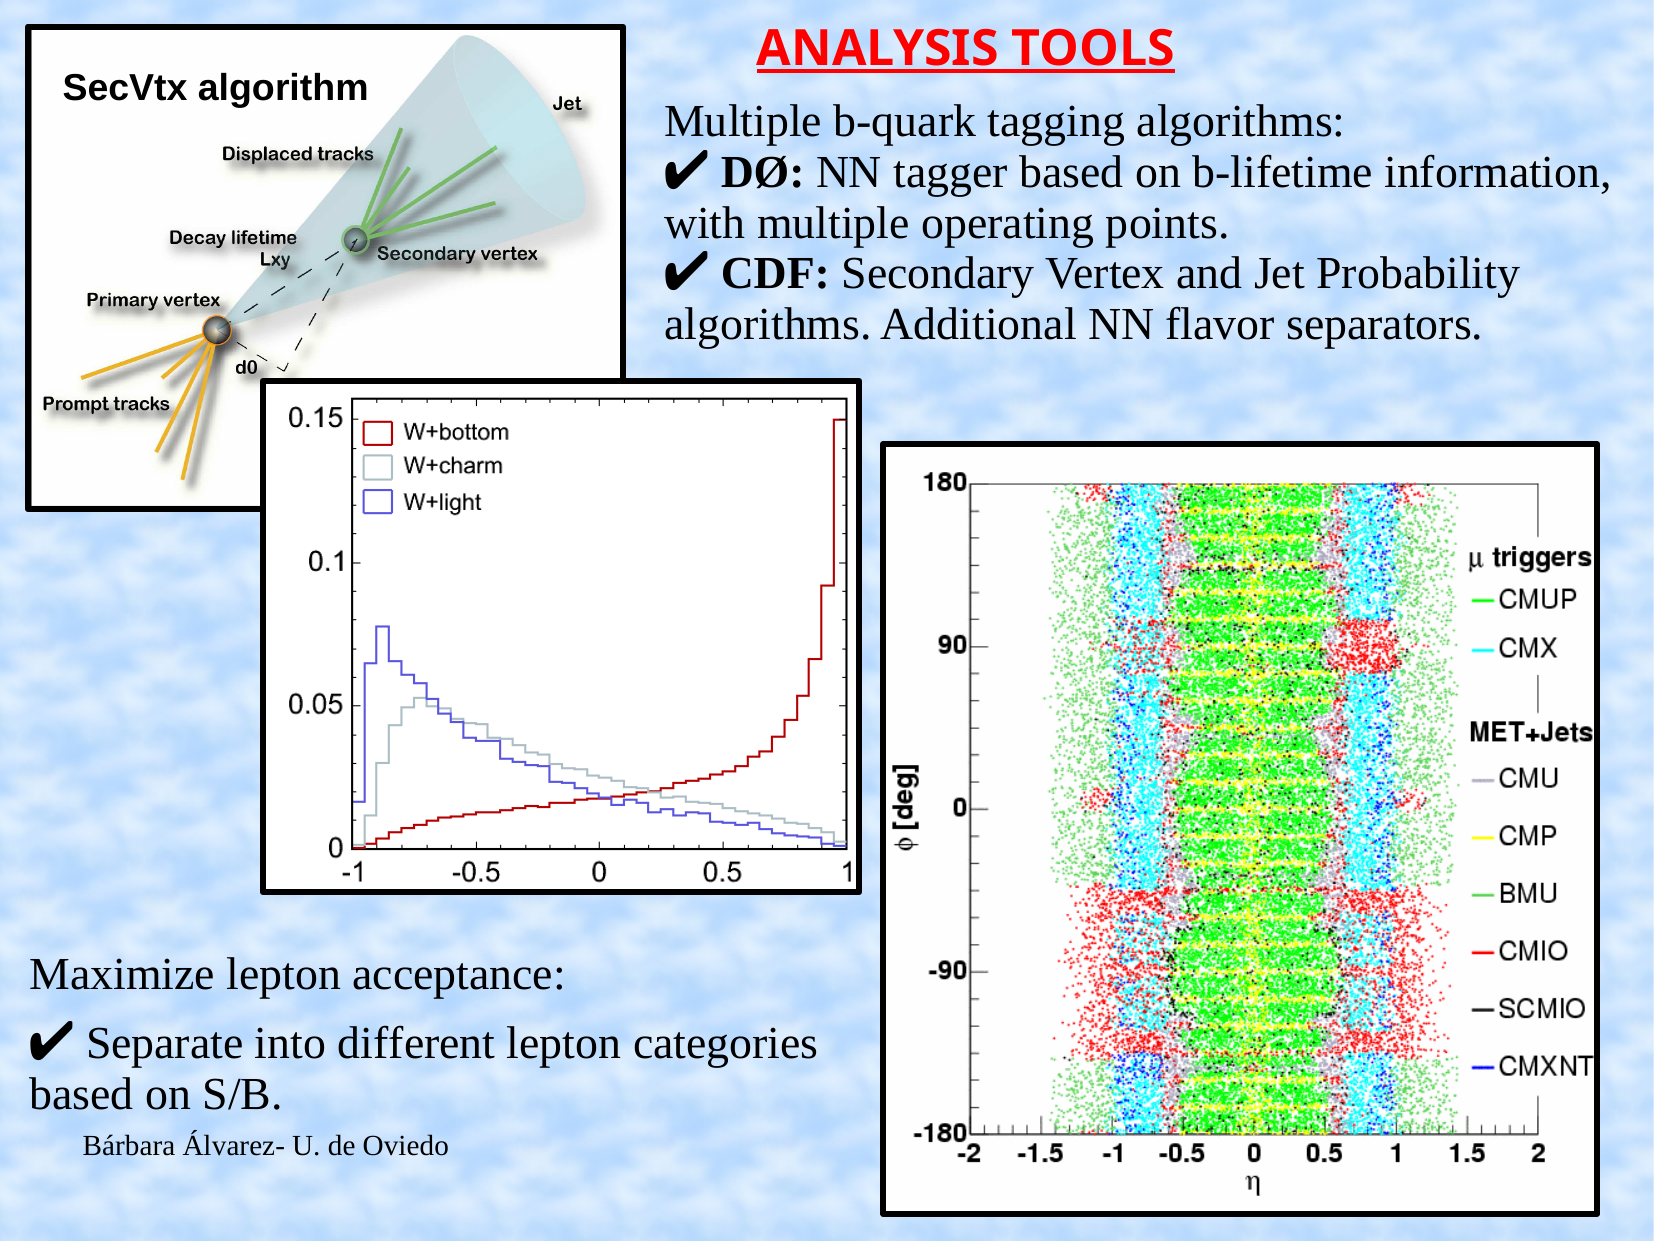

ANALYSIS TOOLS
SecVtx algorithm
Multiple b-quark tagging algorithms:
 DØ: NN tagger based on b-lifetime information,
with multiple operating points.
 CDF: Secondary Vertex and Jet Probability
algorithms. Additional NN flavor separators.
Maximize lepton acceptance:
 Separate into different lepton categories based on S/B.
Bárbara Álvarez- U. de Oviedo
10